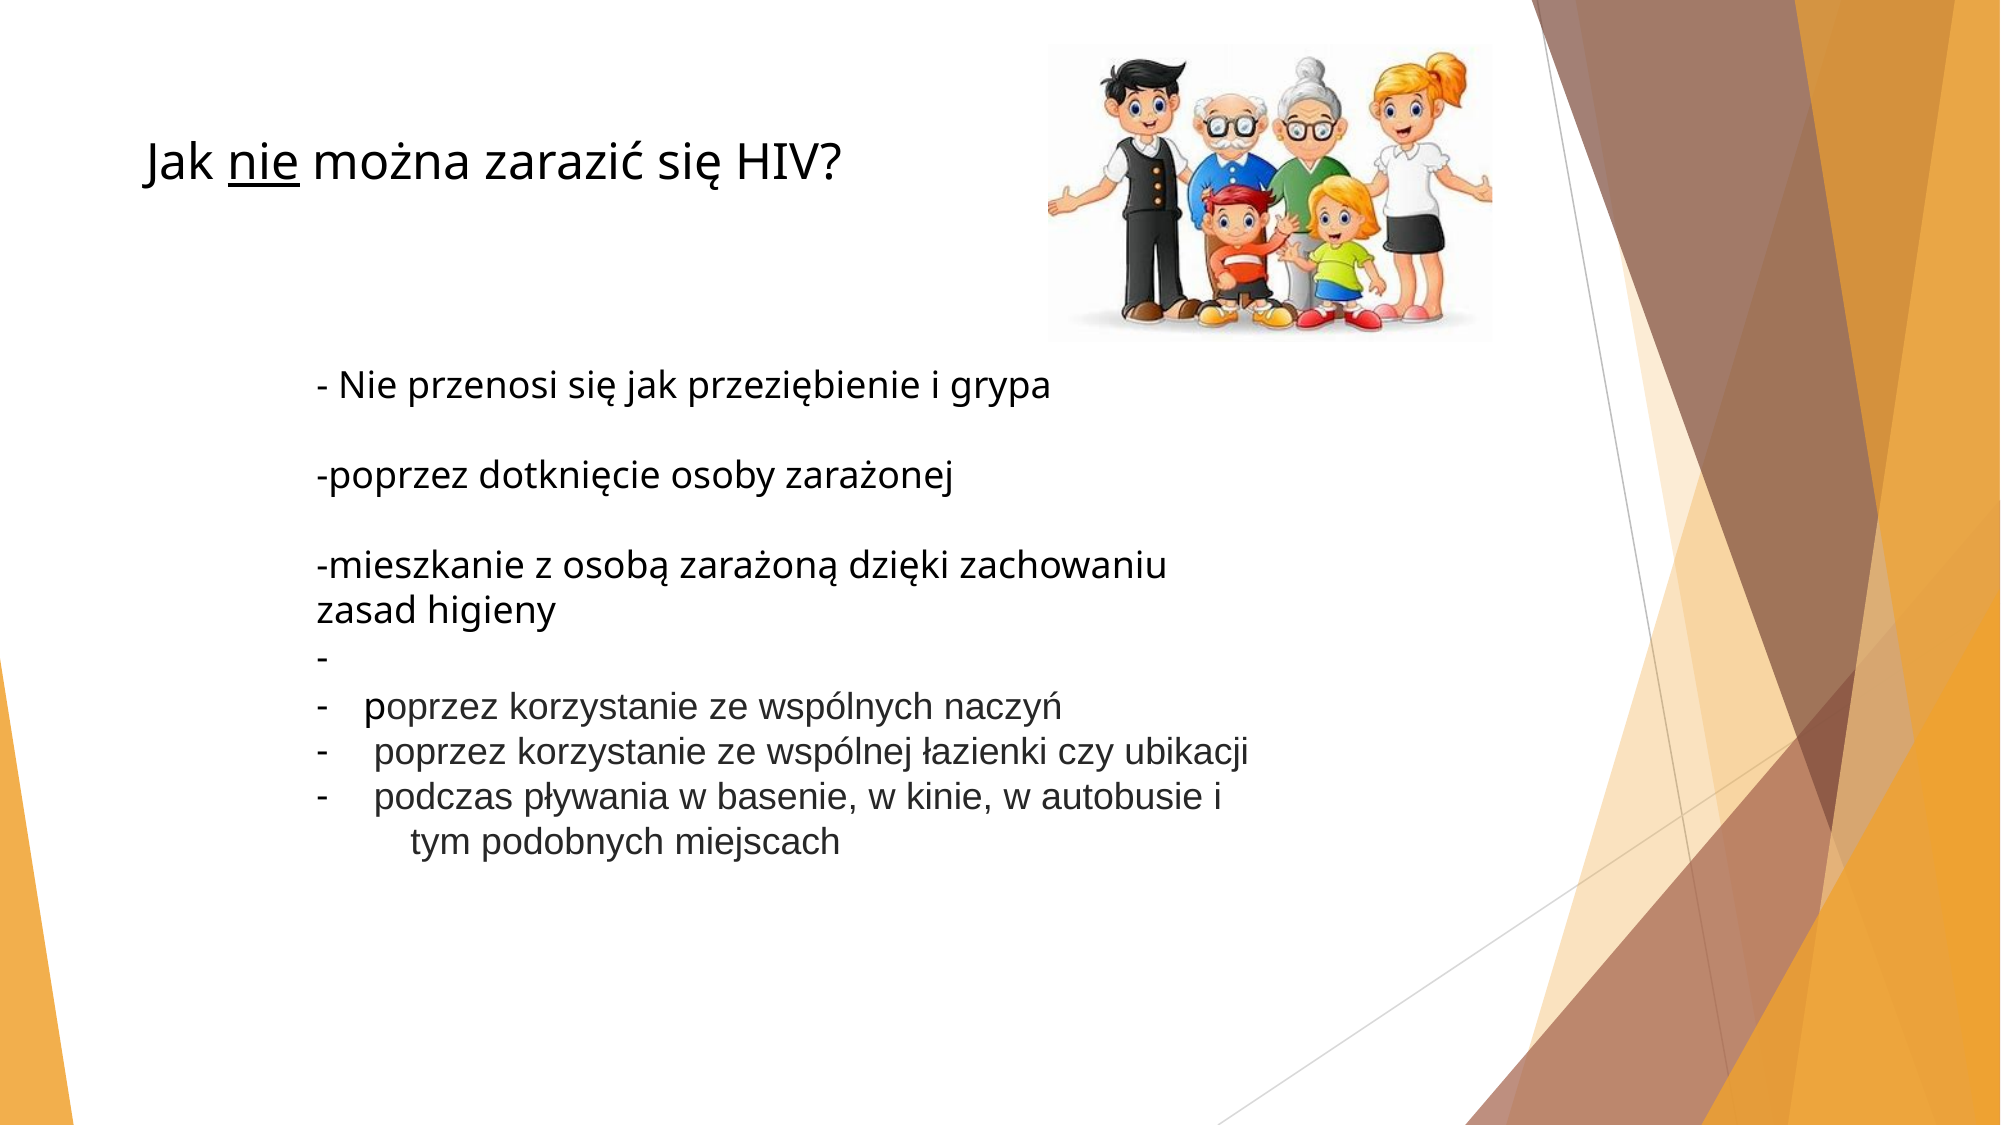

Jak nie można zarazić się HIV?
- Nie przenosi się jak przeziębienie i grypa
-poprzez dotknięcie osoby zarażonej
-mieszkanie z osobą zarażoną dzięki zachowaniu zasad higieny
poprzez korzystanie ze wspólnych naczyń
 poprzez korzystanie ze wspólnej łazienki czy ubikacji
 podczas pływania w basenie, w kinie, w autobusie i tym podobnych miejscach